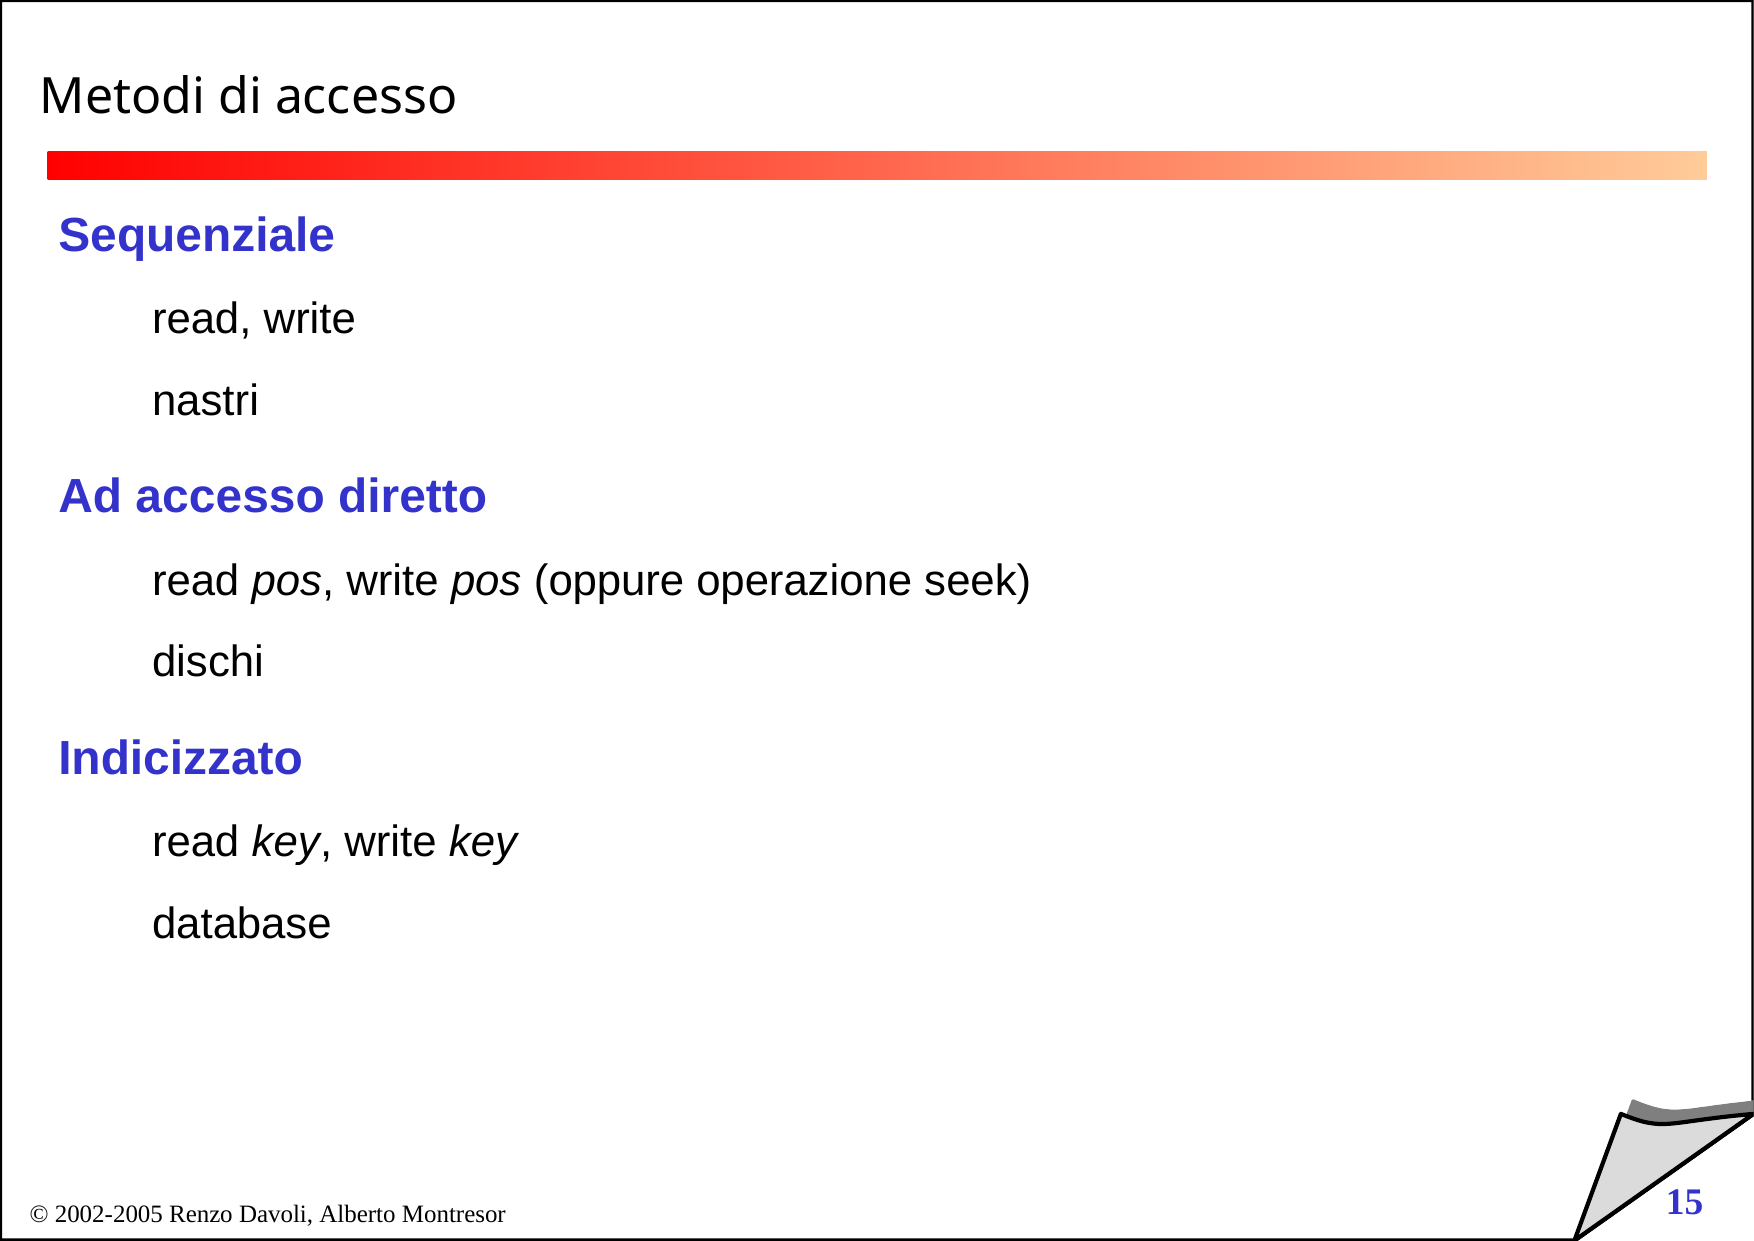

# Metodi di accesso
Sequenziale
read, write
nastri
Ad accesso diretto
read pos, write pos (oppure operazione seek)
dischi
Indicizzato
read key, write key
database